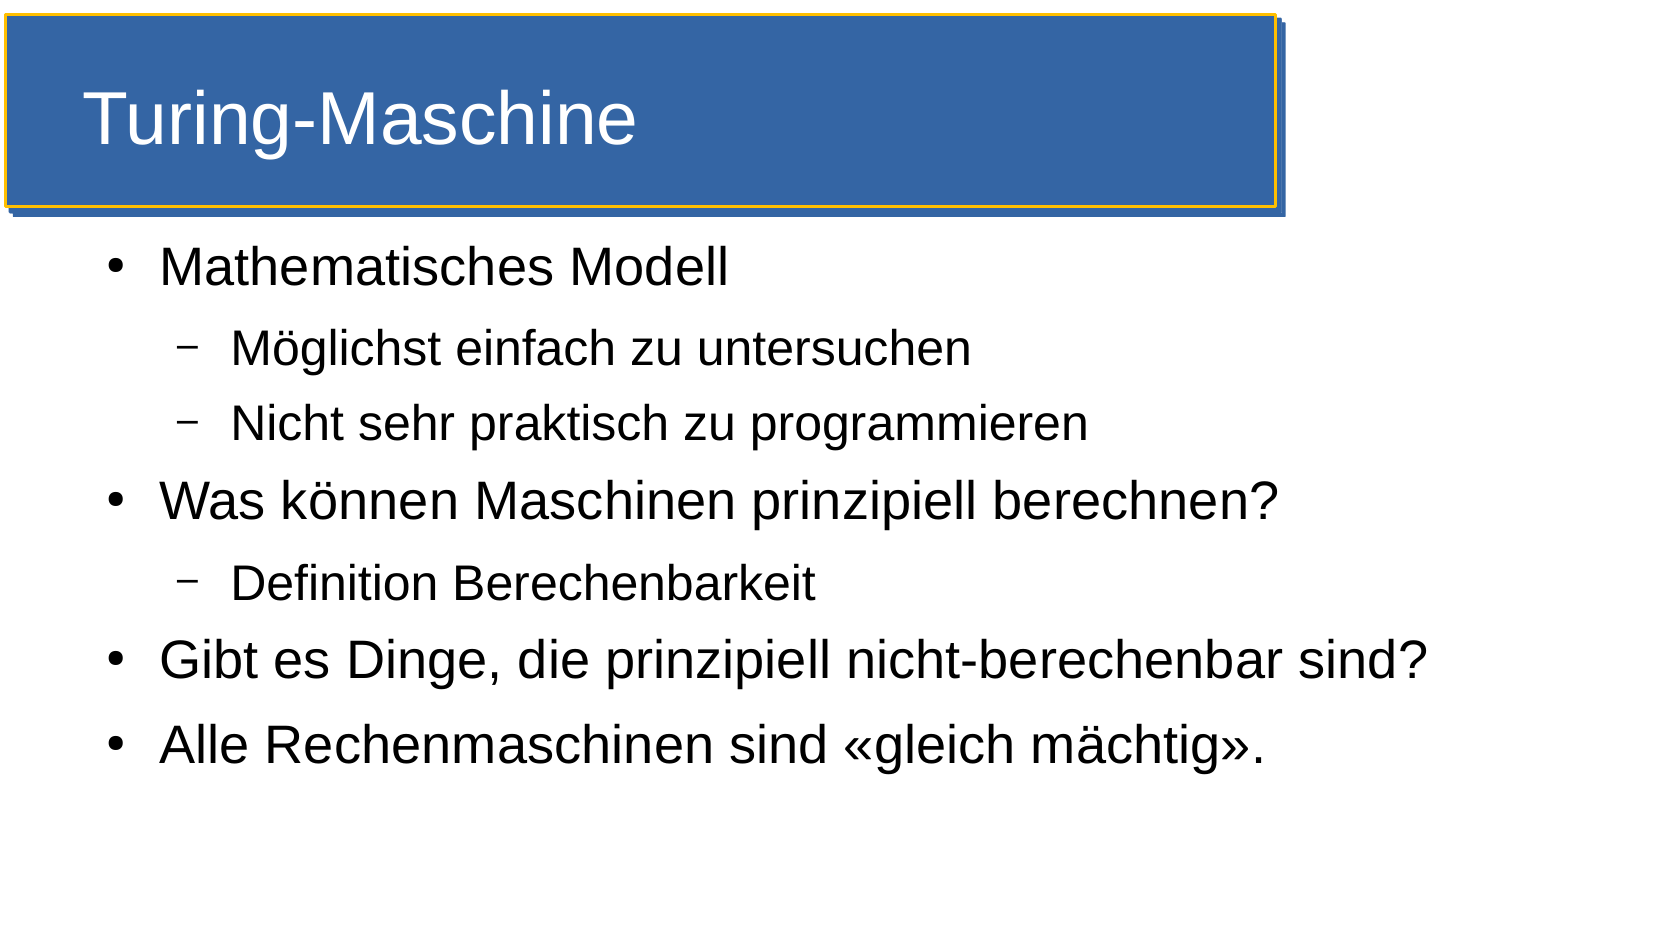

# Turing-Maschine
Mathematisches Modell
Möglichst einfach zu untersuchen
Nicht sehr praktisch zu programmieren
Was können Maschinen prinzipiell berechnen?
Definition Berechenbarkeit
Gibt es Dinge, die prinzipiell nicht-berechenbar sind?
Alle Rechenmaschinen sind «gleich mächtig».